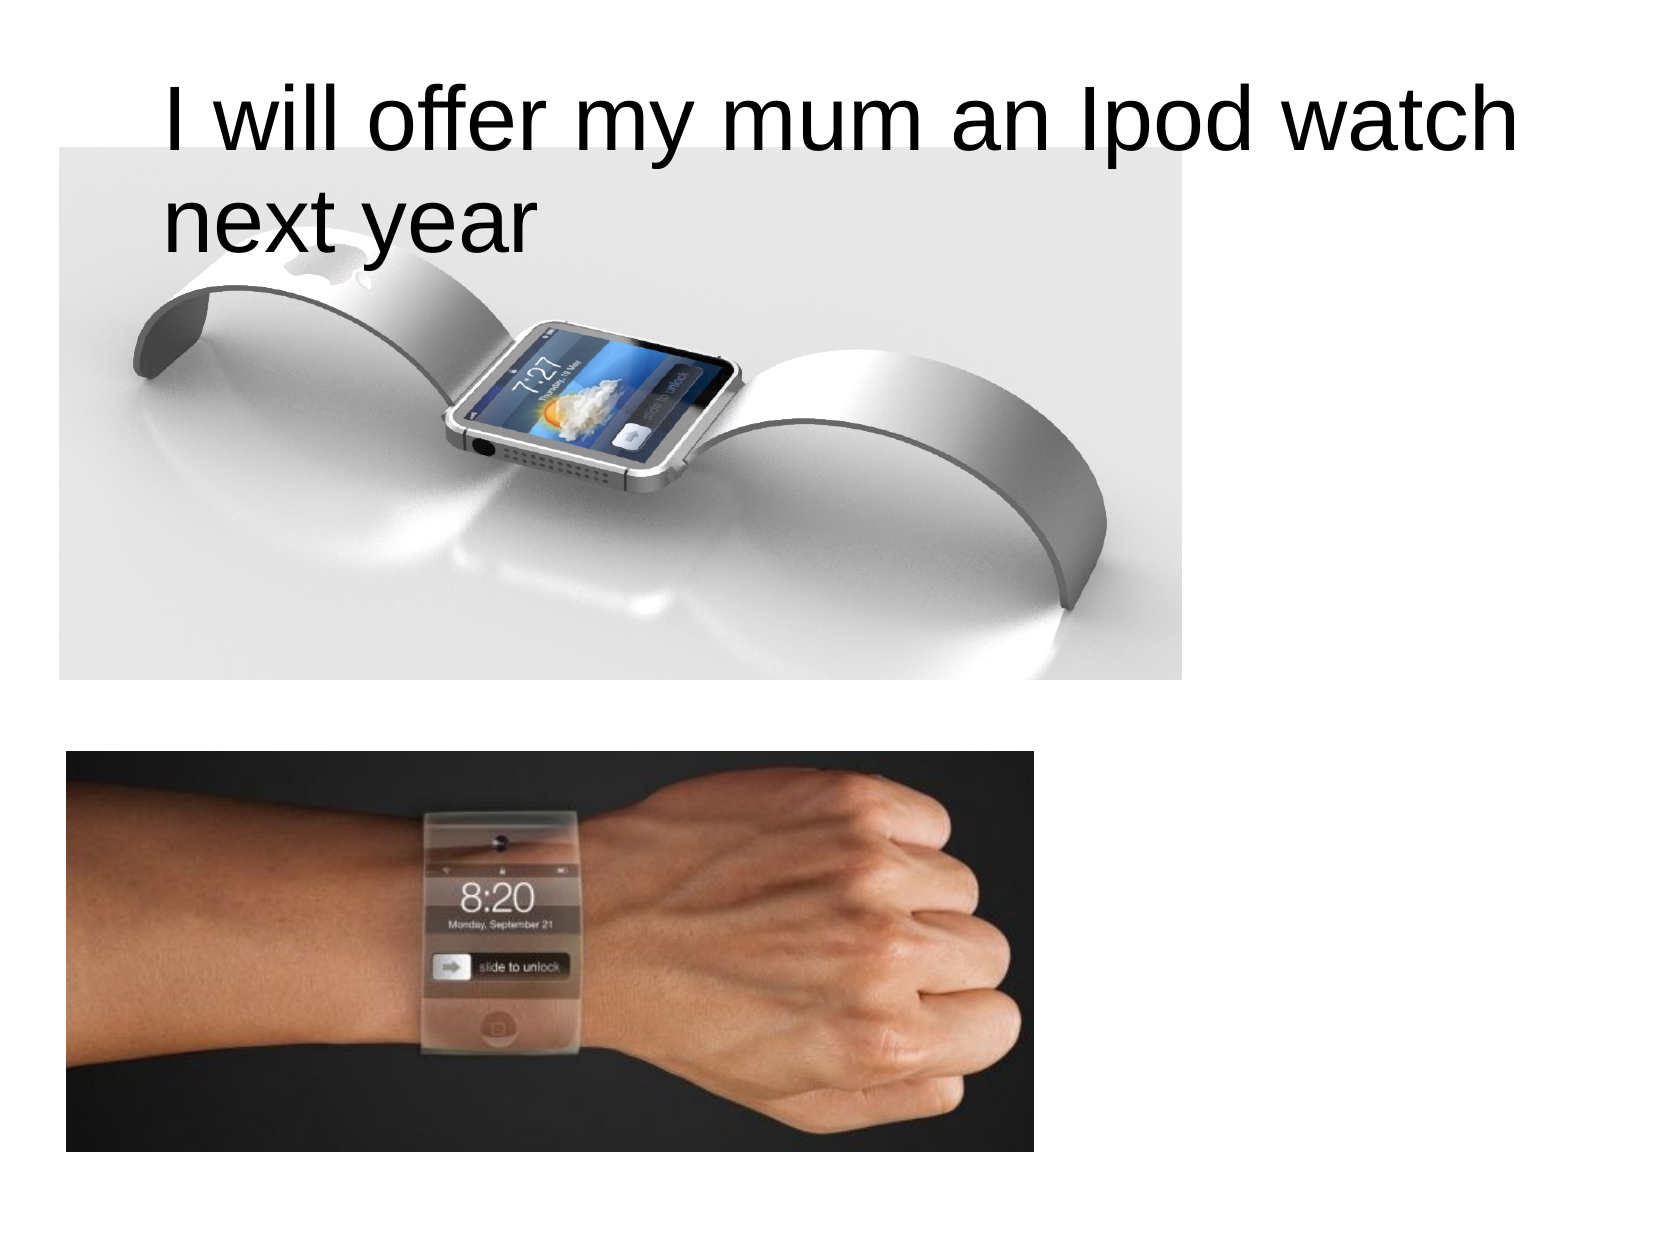

I will offer my mum an Ipod watch next year